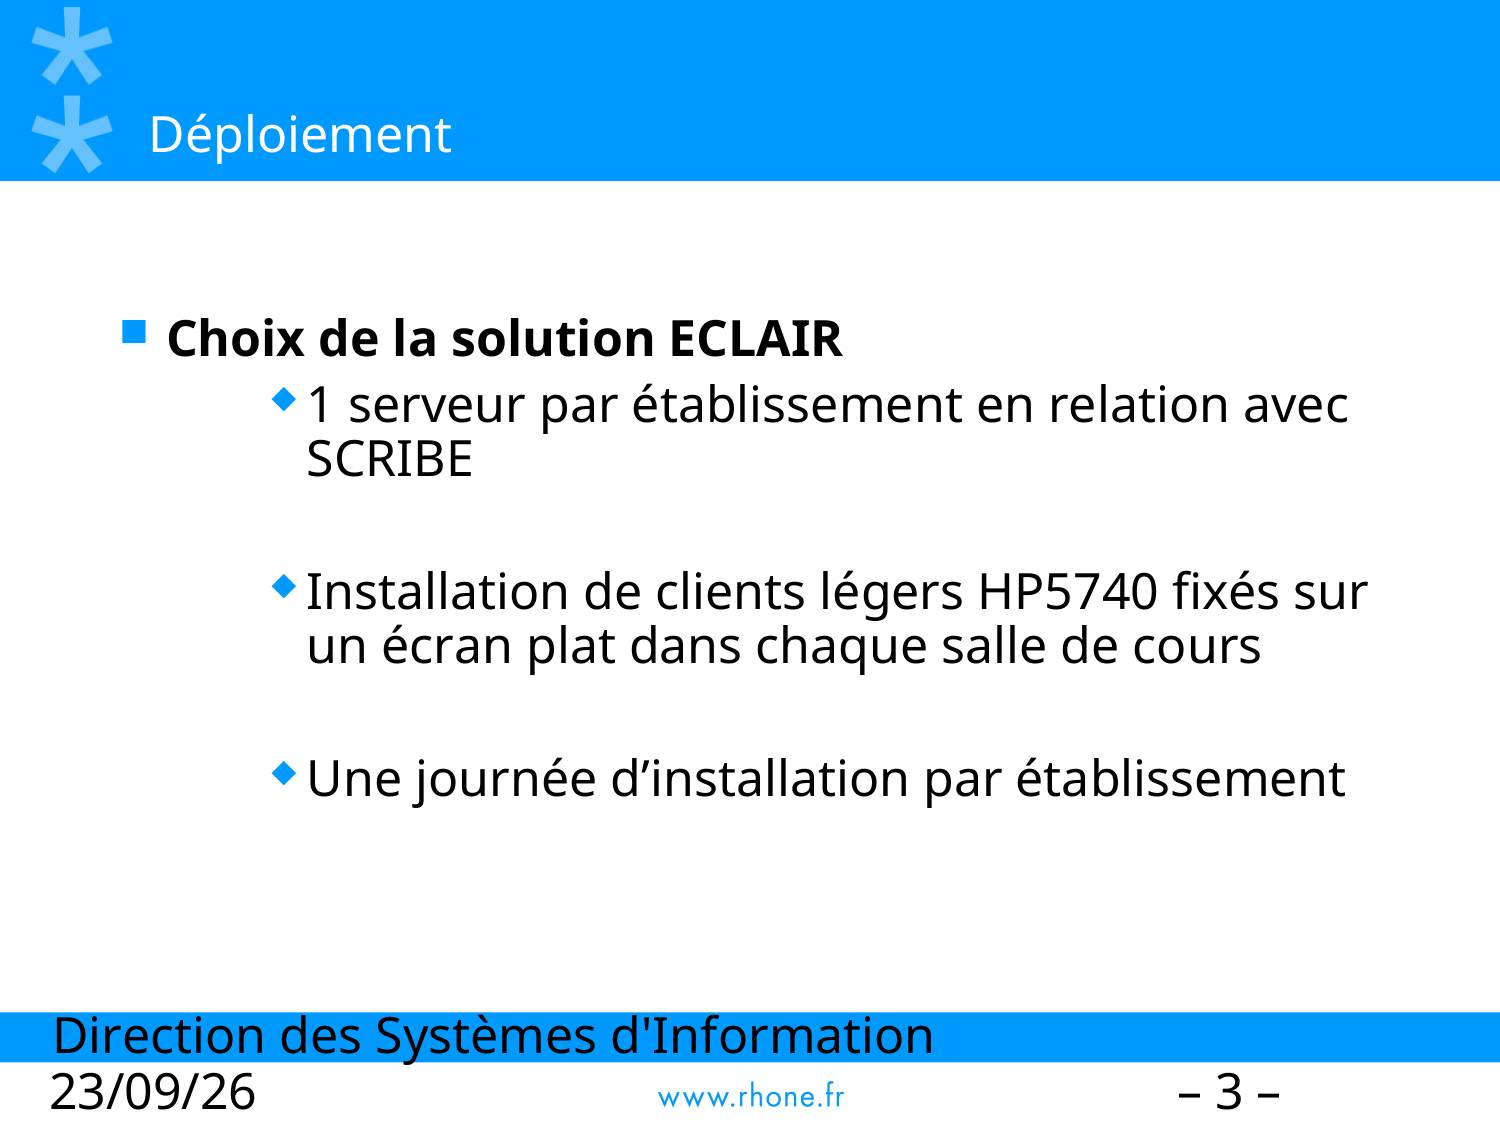

# Déploiement
Choix de la solution ECLAIR
1 serveur par établissement en relation avec SCRIBE
Installation de clients légers HP5740 fixés sur un écran plat dans chaque salle de cours
Une journée d’installation par établissement
Direction des Systèmes d'Information
3